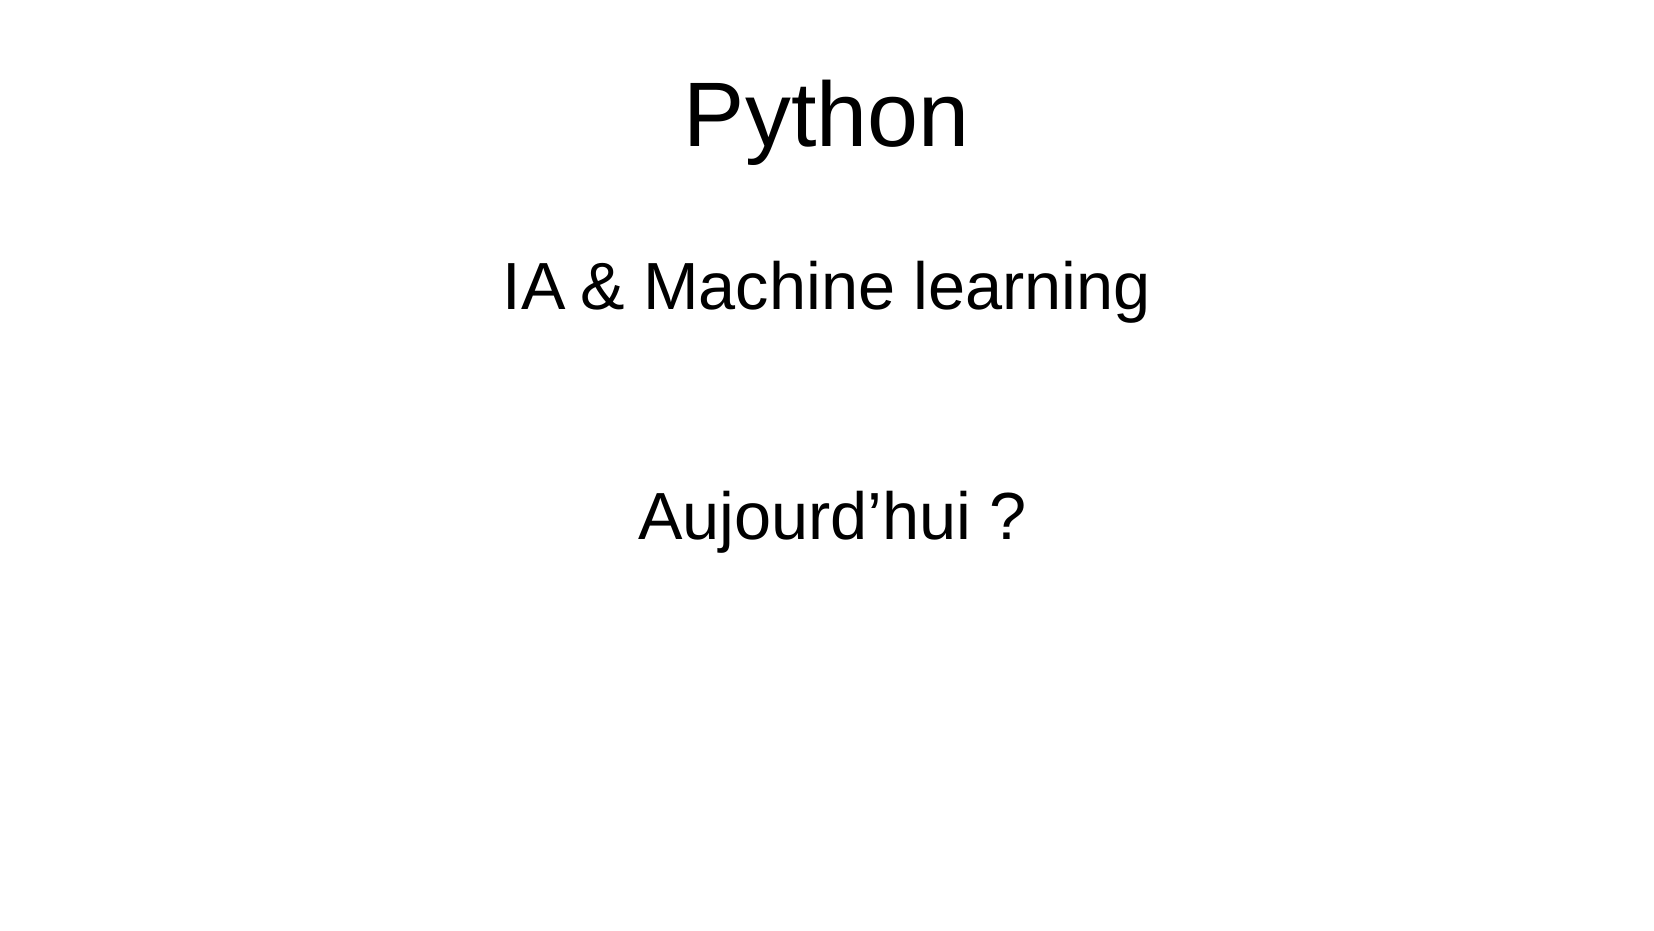

# Python
IA & Machine learning
Aujourd’hui ?